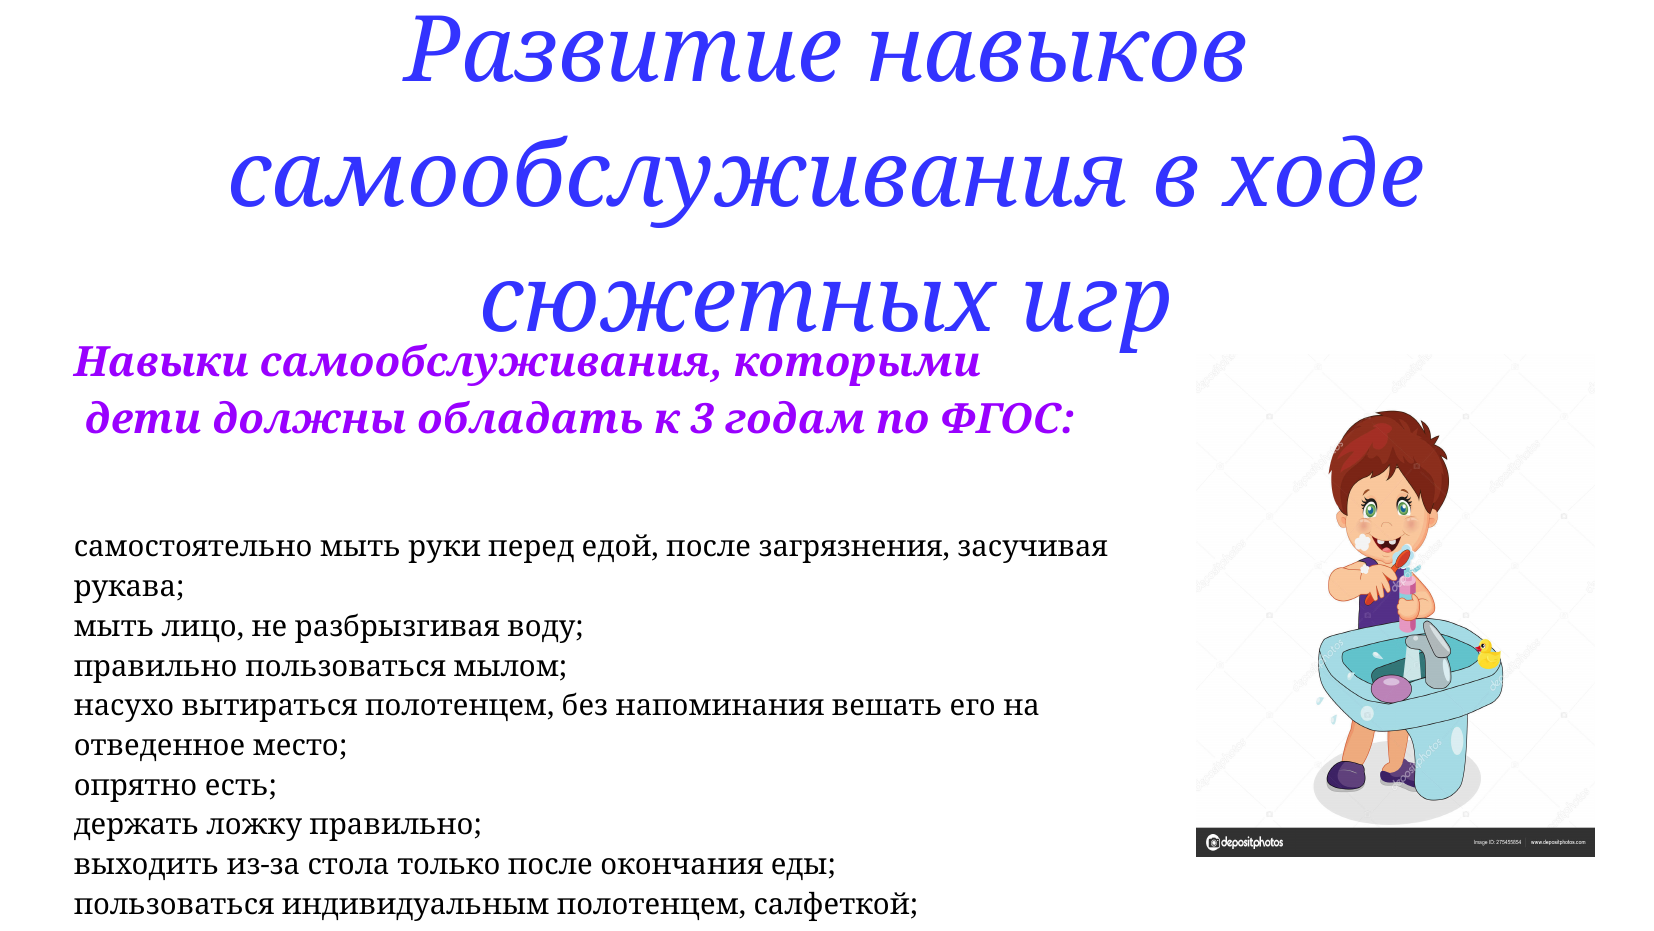

# Развитие навыков самообслуживания в ходе сюжетных игр
Навыки самообслуживания, которыми
 дети должны обладать к 3 годам по ФГОС:
самостоятельно мыть руки перед едой, после загрязнения, засучивая рукава;
мыть лицо, не разбрызгивая воду;
правильно пользоваться мылом;
насухо вытираться полотенцем, без напоминания вешать его на отведенное место;
опрятно есть;
держать ложку правильно;
выходить из-за стола только после окончания еды;
пользоваться индивидуальным полотенцем, салфеткой;
самостоятельно одеваться – раздеваться, соблюдая определенную последовательность;
складывать и вешать одежду на стул, в шкаф;
застегивать и расстегивать пуговицы, "молнию", кнопки;
зашнуровывать, расшнуровывать обувь;
убирать на место игрушки и вещи.